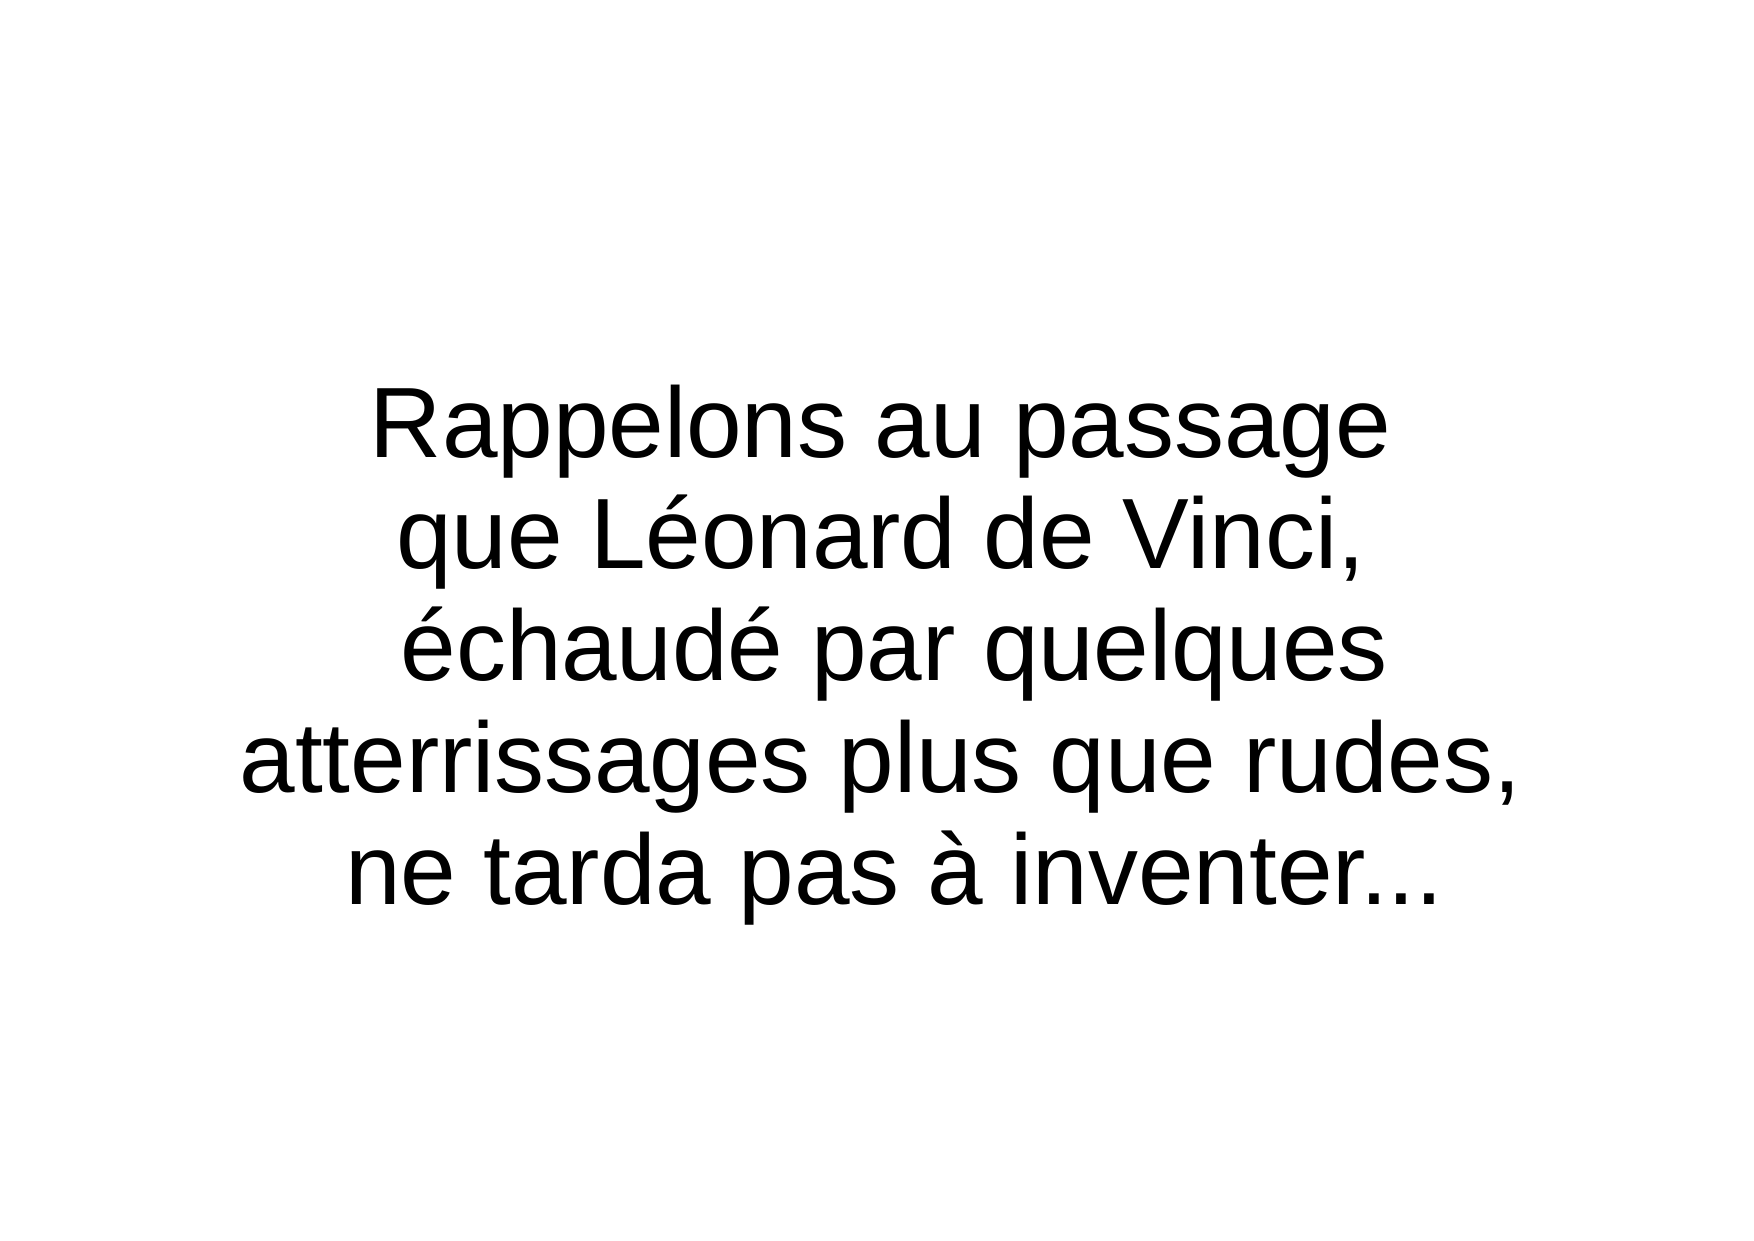

Rappelons au passage
que Léonard de Vinci,
échaudé par quelques atterrissages plus que rudes,
ne tarda pas à inventer...